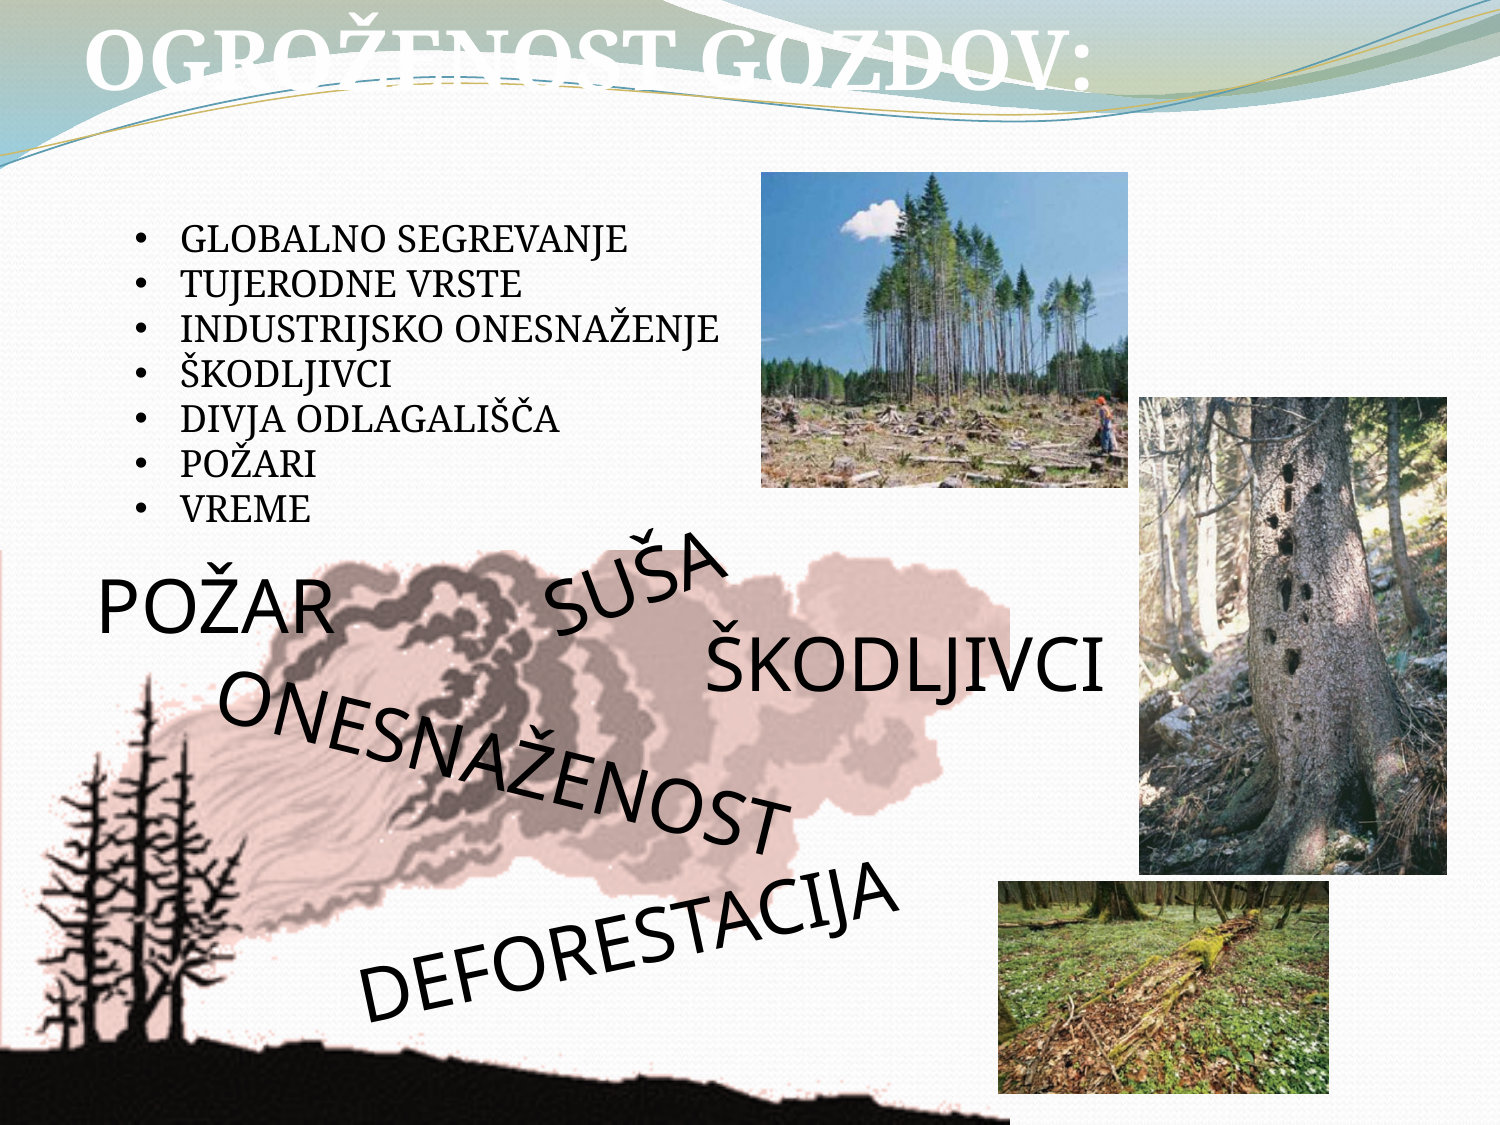

OGROŽENOST GOZDOV:
 GLOBALNO SEGREVANJE
 TUJERODNE VRSTE
 INDUSTRIJSKO ONESNAŽENJE
 ŠKODLJIVCI
 DIVJA ODLAGALIŠČA
 POŽARI
 VREME
SUŠA
POŽAR
ŠKODLJIVCI
ONESNAŽENOST
DEFORESTACIJA